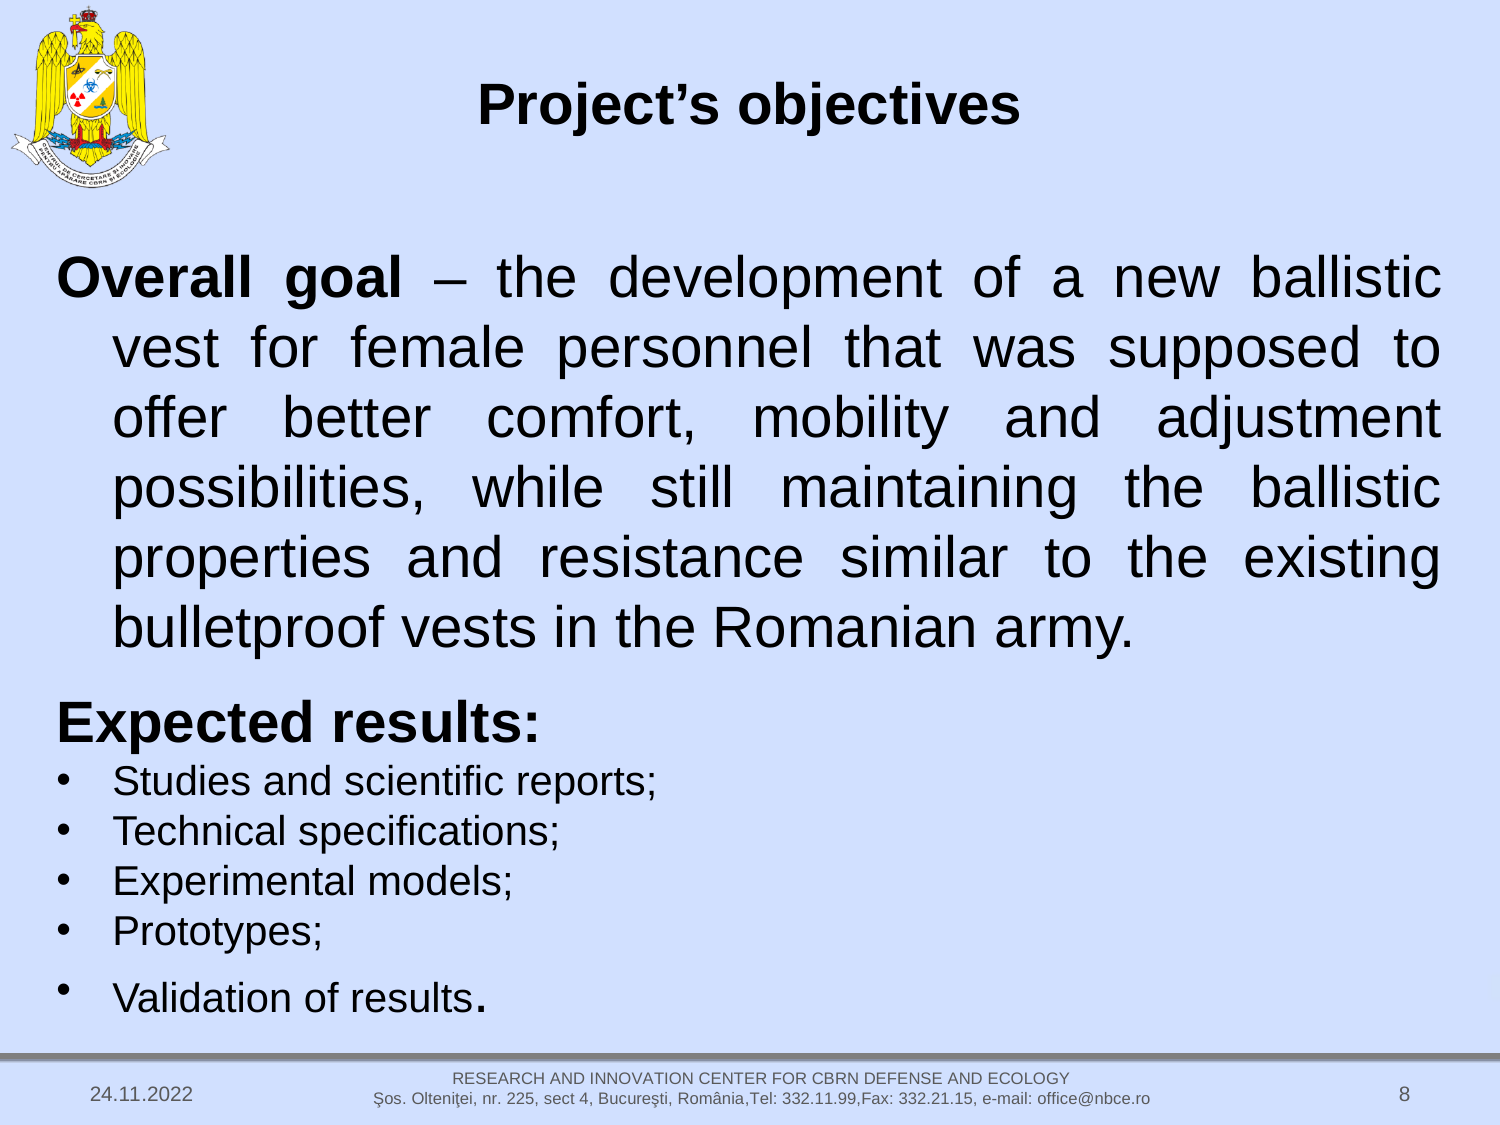

# Project’s objectives
Overall goal – the development of a new ballistic vest for female personnel that was supposed to offer better comfort, mobility and adjustment possibilities, while still maintaining the ballistic properties and resistance similar to the existing bulletproof vests in the Romanian army.
Expected results:
Studies and scientific reports;
Technical specifications;
Experimental models;
Prototypes;
Validation of results.
RESEARCH AND INNOVATION CENTER FOR CBRN DEFENSE AND ECOLOGY
Şos. Olteniţei, nr. 225, sect 4, Bucureşti, România,Tel: 332.11.99,Fax: 332.21.15, e-mail: office@nbce.ro
24.11.2022